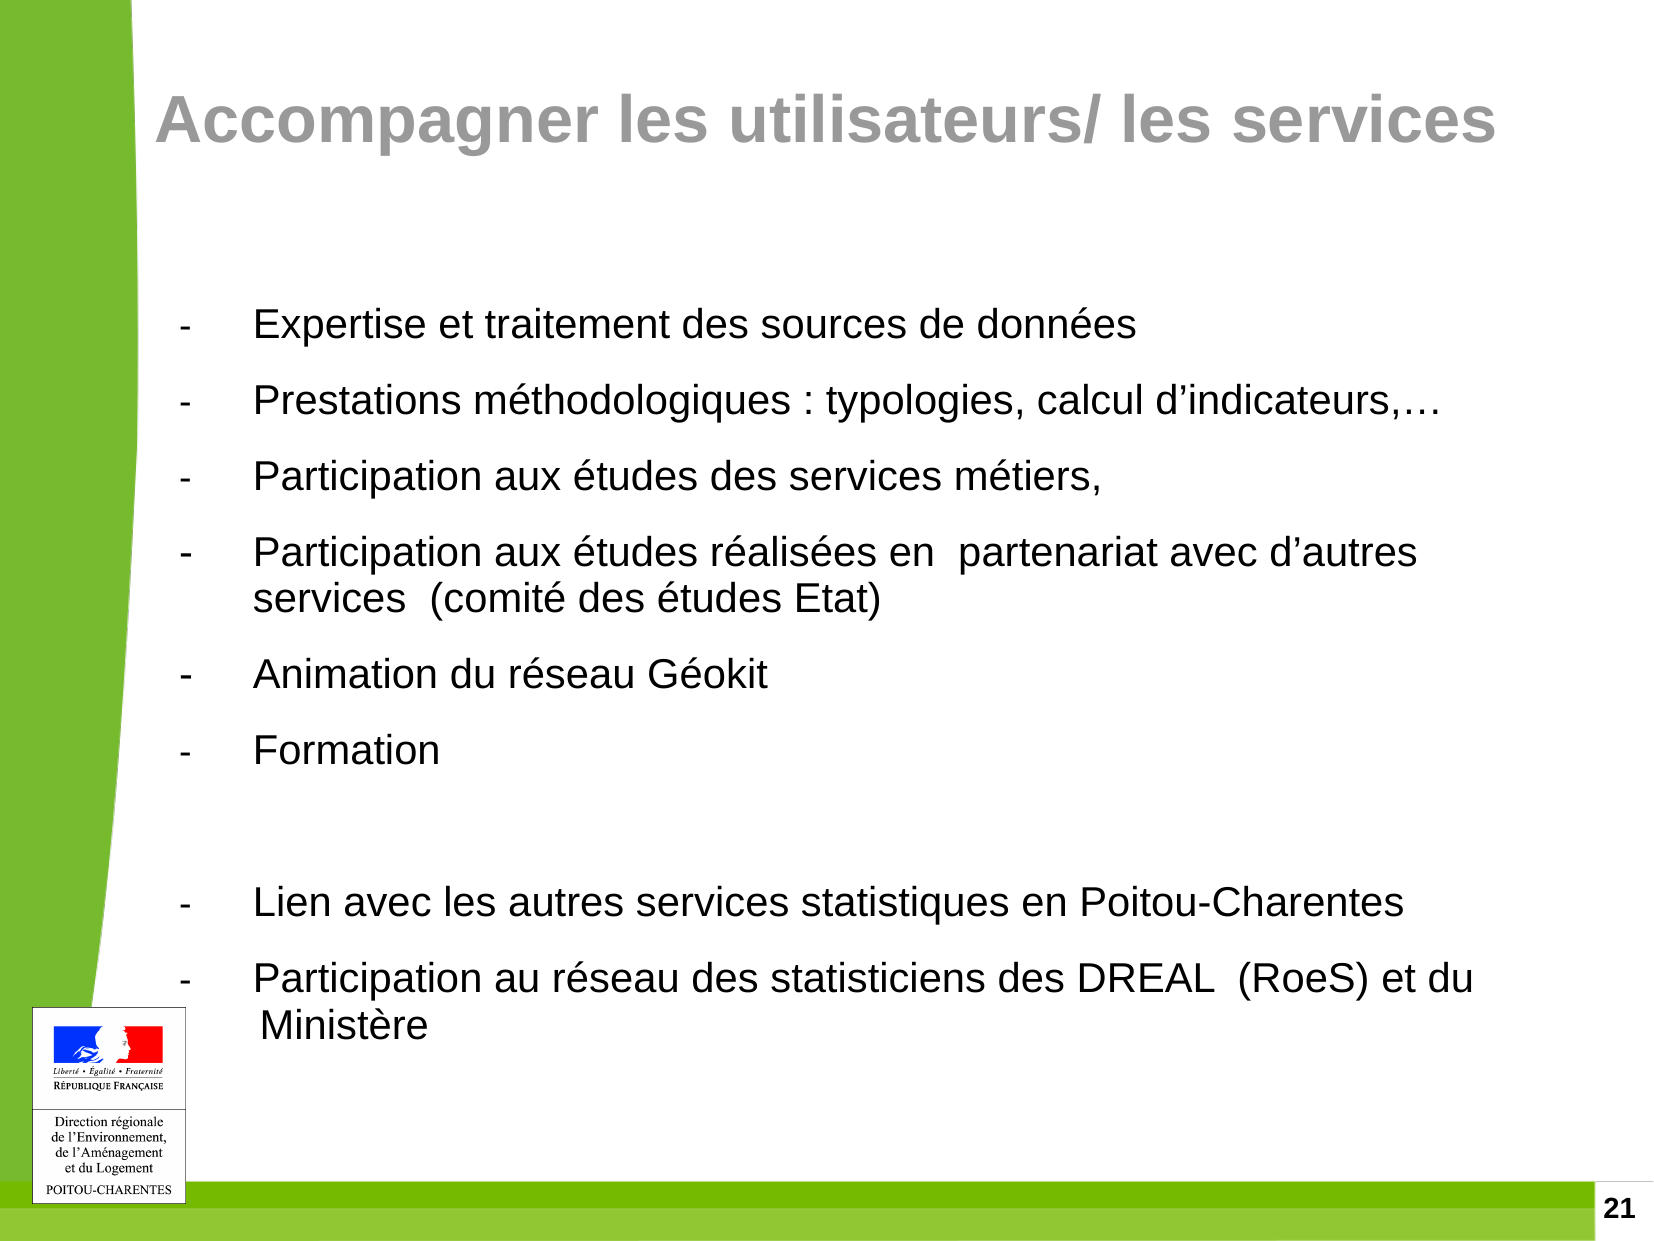

# Accompagner les utilisateurs/ les services
-	Expertise et traitement des sources de données
-	Prestations méthodologiques : typologies, calcul d’indicateurs,…
-	Participation aux études des services métiers,
-	Participation aux études réalisées en partenariat avec d’autres 			services (comité des études Etat)
-	Animation du réseau Géokit
-	Formation
-	Lien avec les autres services statistiques en Poitou-Charentes
-	Participation au réseau des statisticiens des DREAL (RoeS) et du Ministère